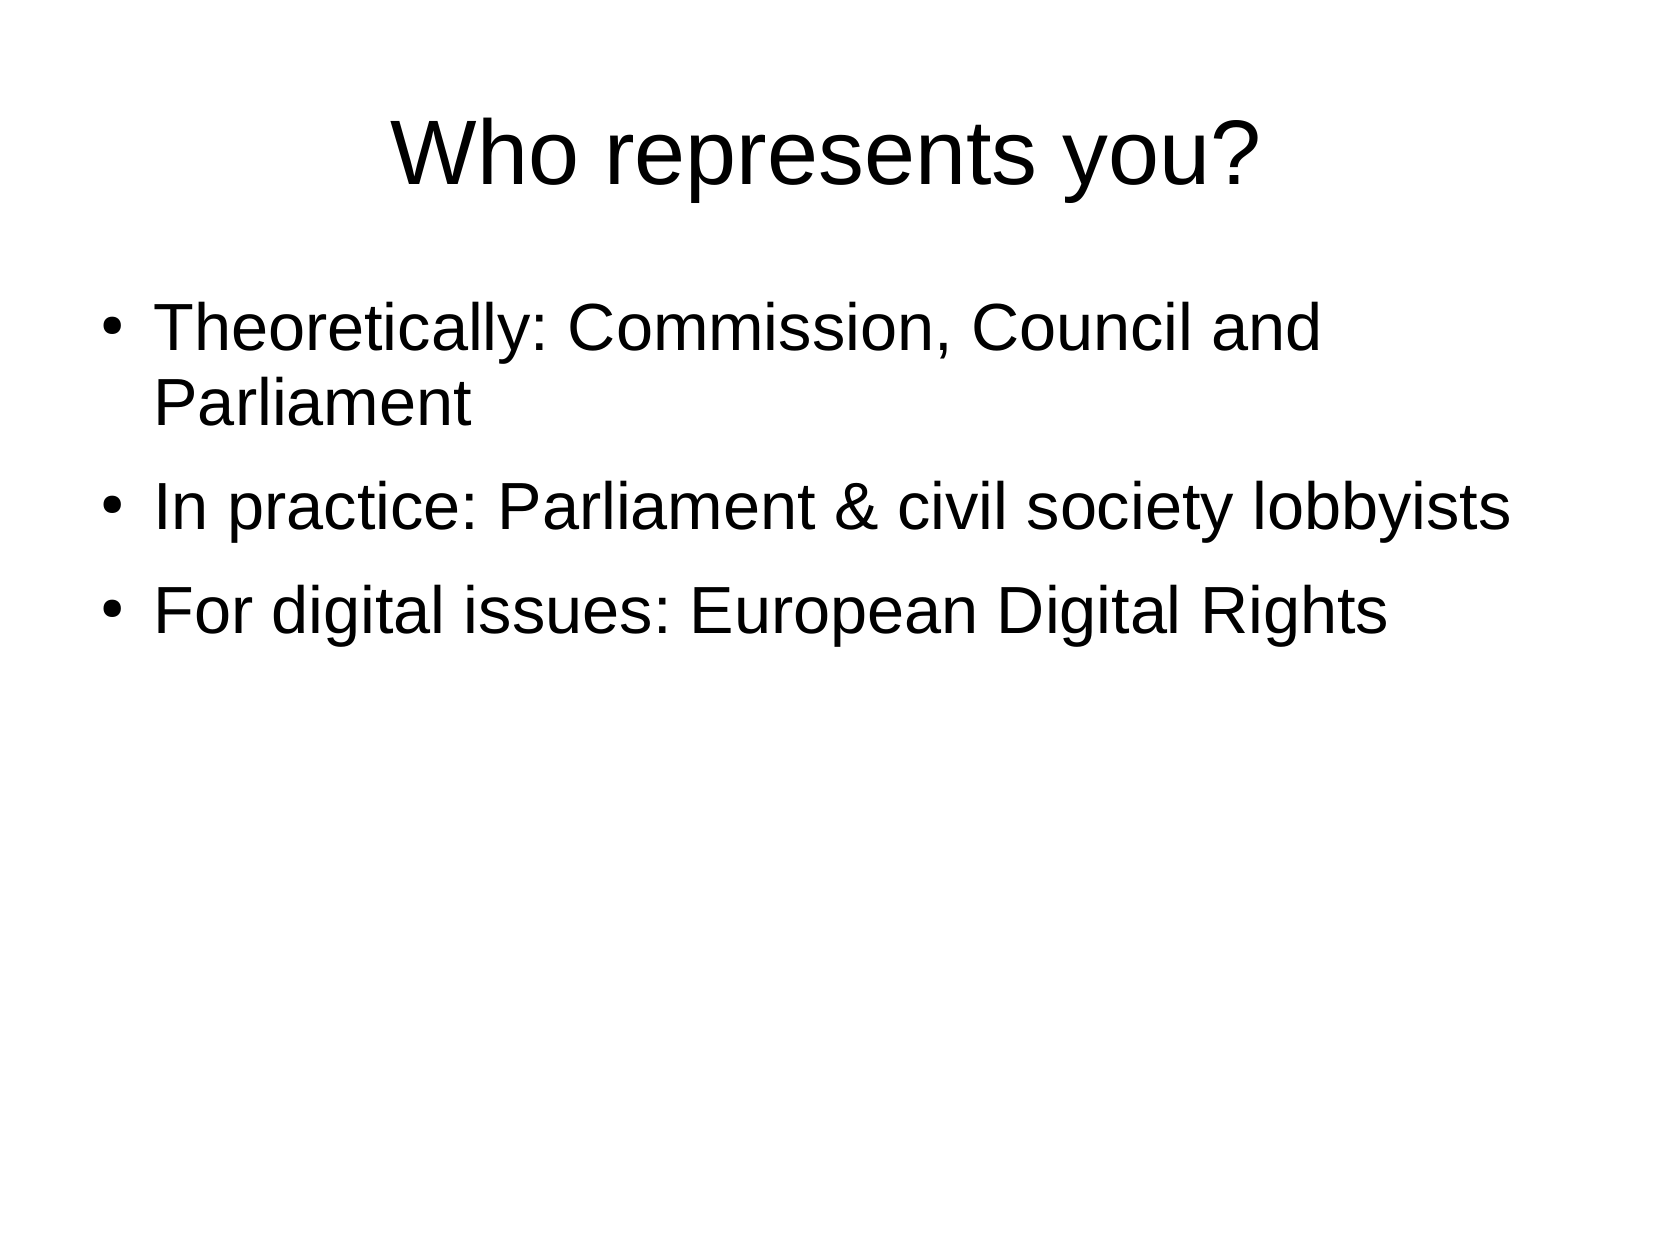

# Who represents you?
Theoretically: Commission, Council and Parliament
In practice: Parliament & civil society lobbyists
For digital issues: European Digital Rights